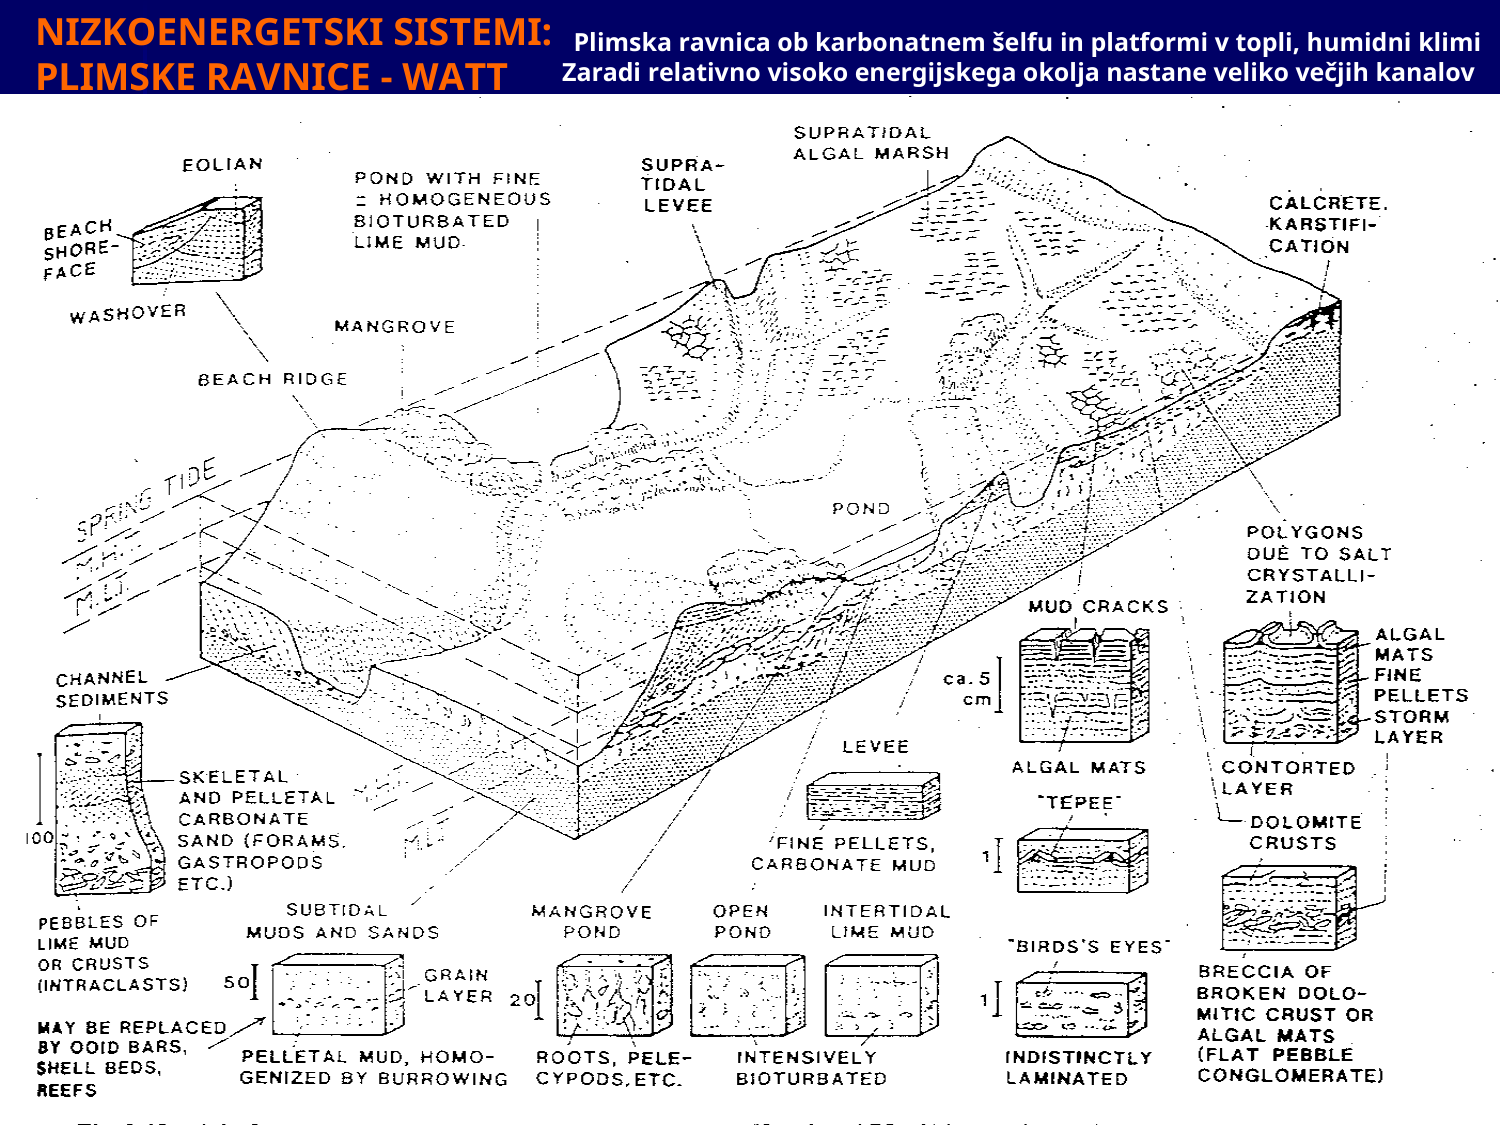

NIZKOENERGETSKI SISTEMI:
PLIMSKE RAVNICE - WATT
Plimska ravnica ob karbonatnem šelfu in platformi v topli, humidni klimi
Zaradi relativno visoko energijskega okolja nastane veliko večjih kanalov